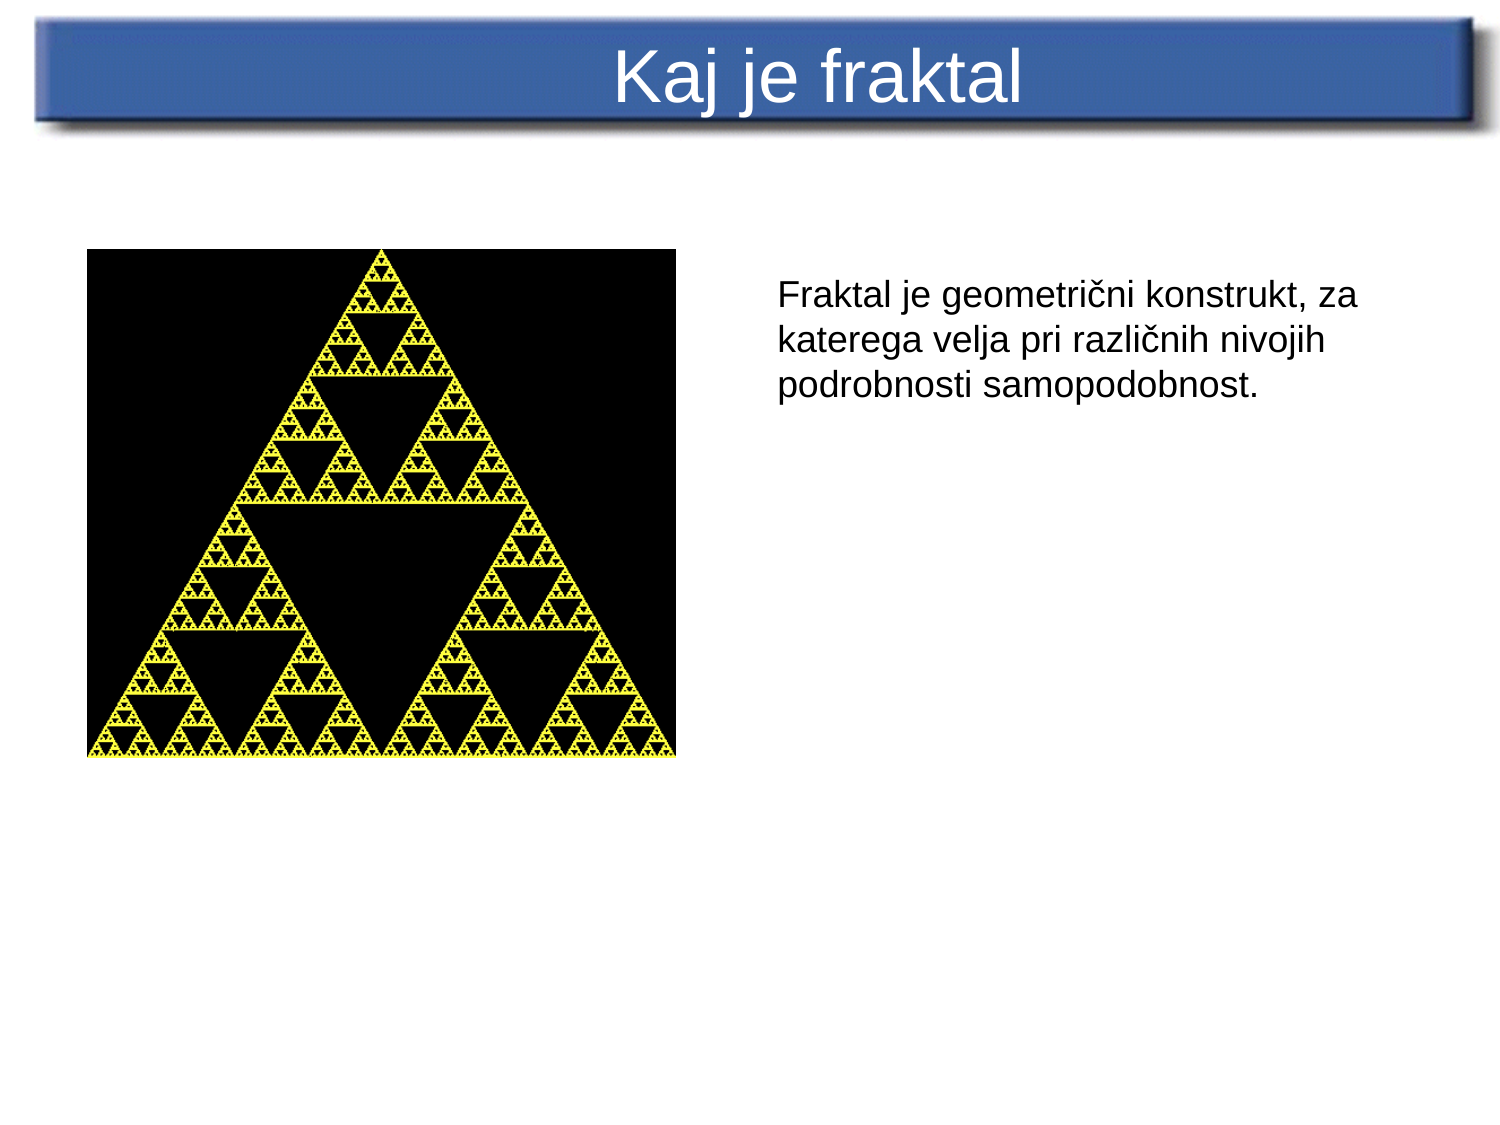

Kaj je fraktal
#
Fraktal je geometrični konstrukt, za katerega velja pri različnih nivojih podrobnosti samopodobnost.